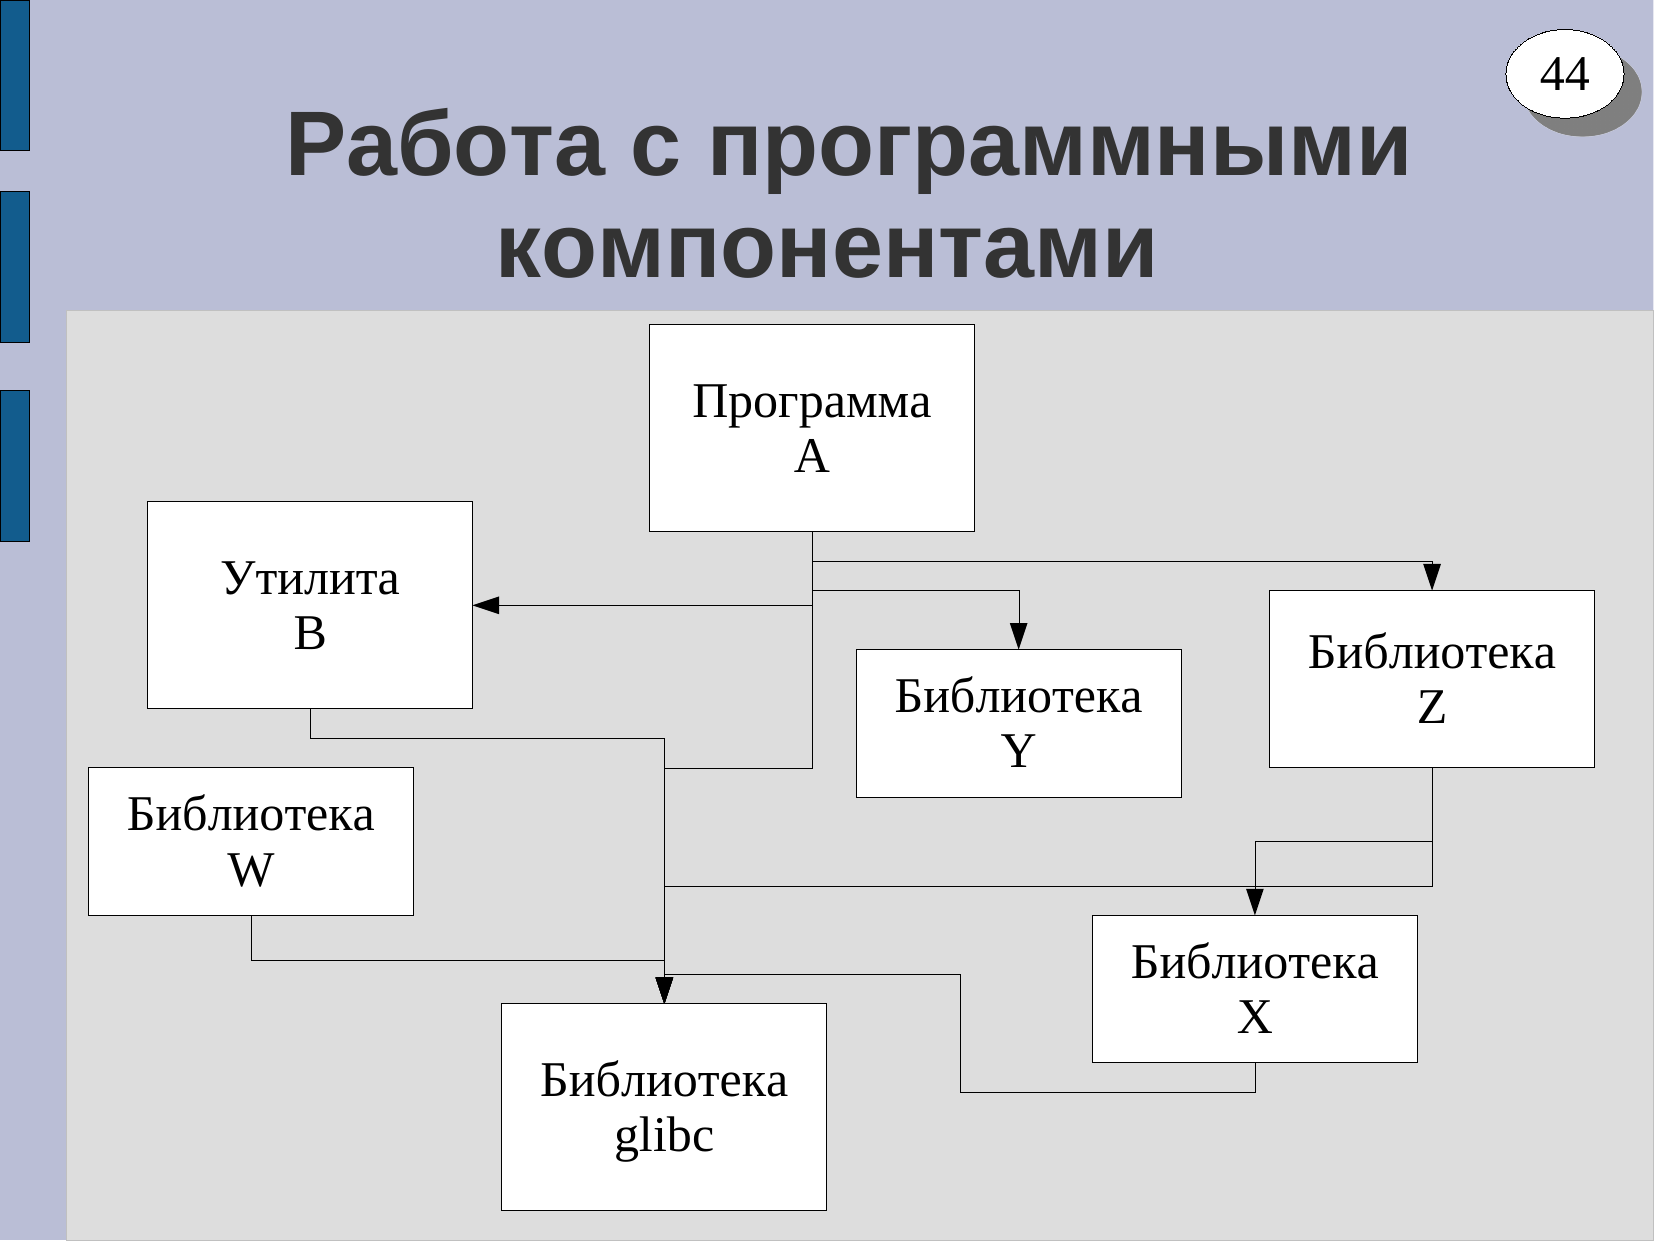

44
# Работа с программными компонентами
Программа
A
Утилита
B
Библиотека
Z
Библиотека
Y
Библиотека
W
Библиотека
X
Библиотека
glibc